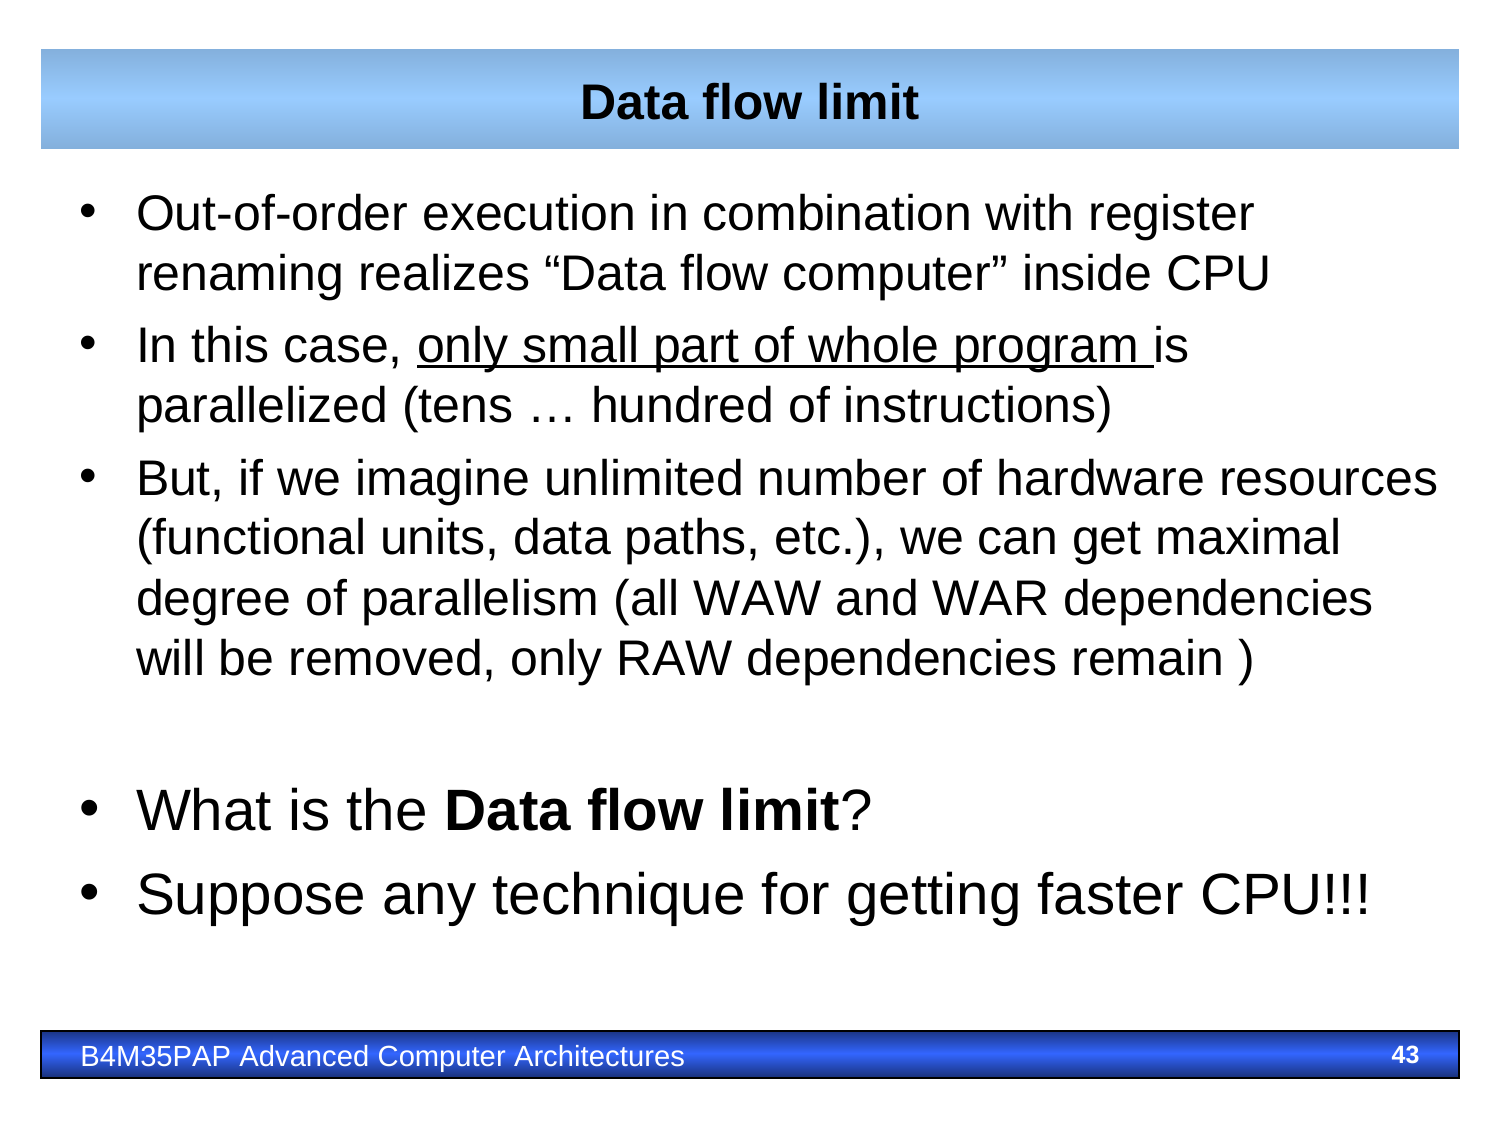

# Data flow limit
Out-of-order execution in combination with register renaming realizes “Data flow computer” inside CPU
In this case, only small part of whole program is parallelized (tens … hundred of instructions)
But, if we imagine unlimited number of hardware resources (functional units, data paths, etc.), we can get maximal degree of parallelism (all WAW and WAR dependencies will be removed, only RAW dependencies remain )
What is the Data flow limit?
Suppose any technique for getting faster CPU!!!